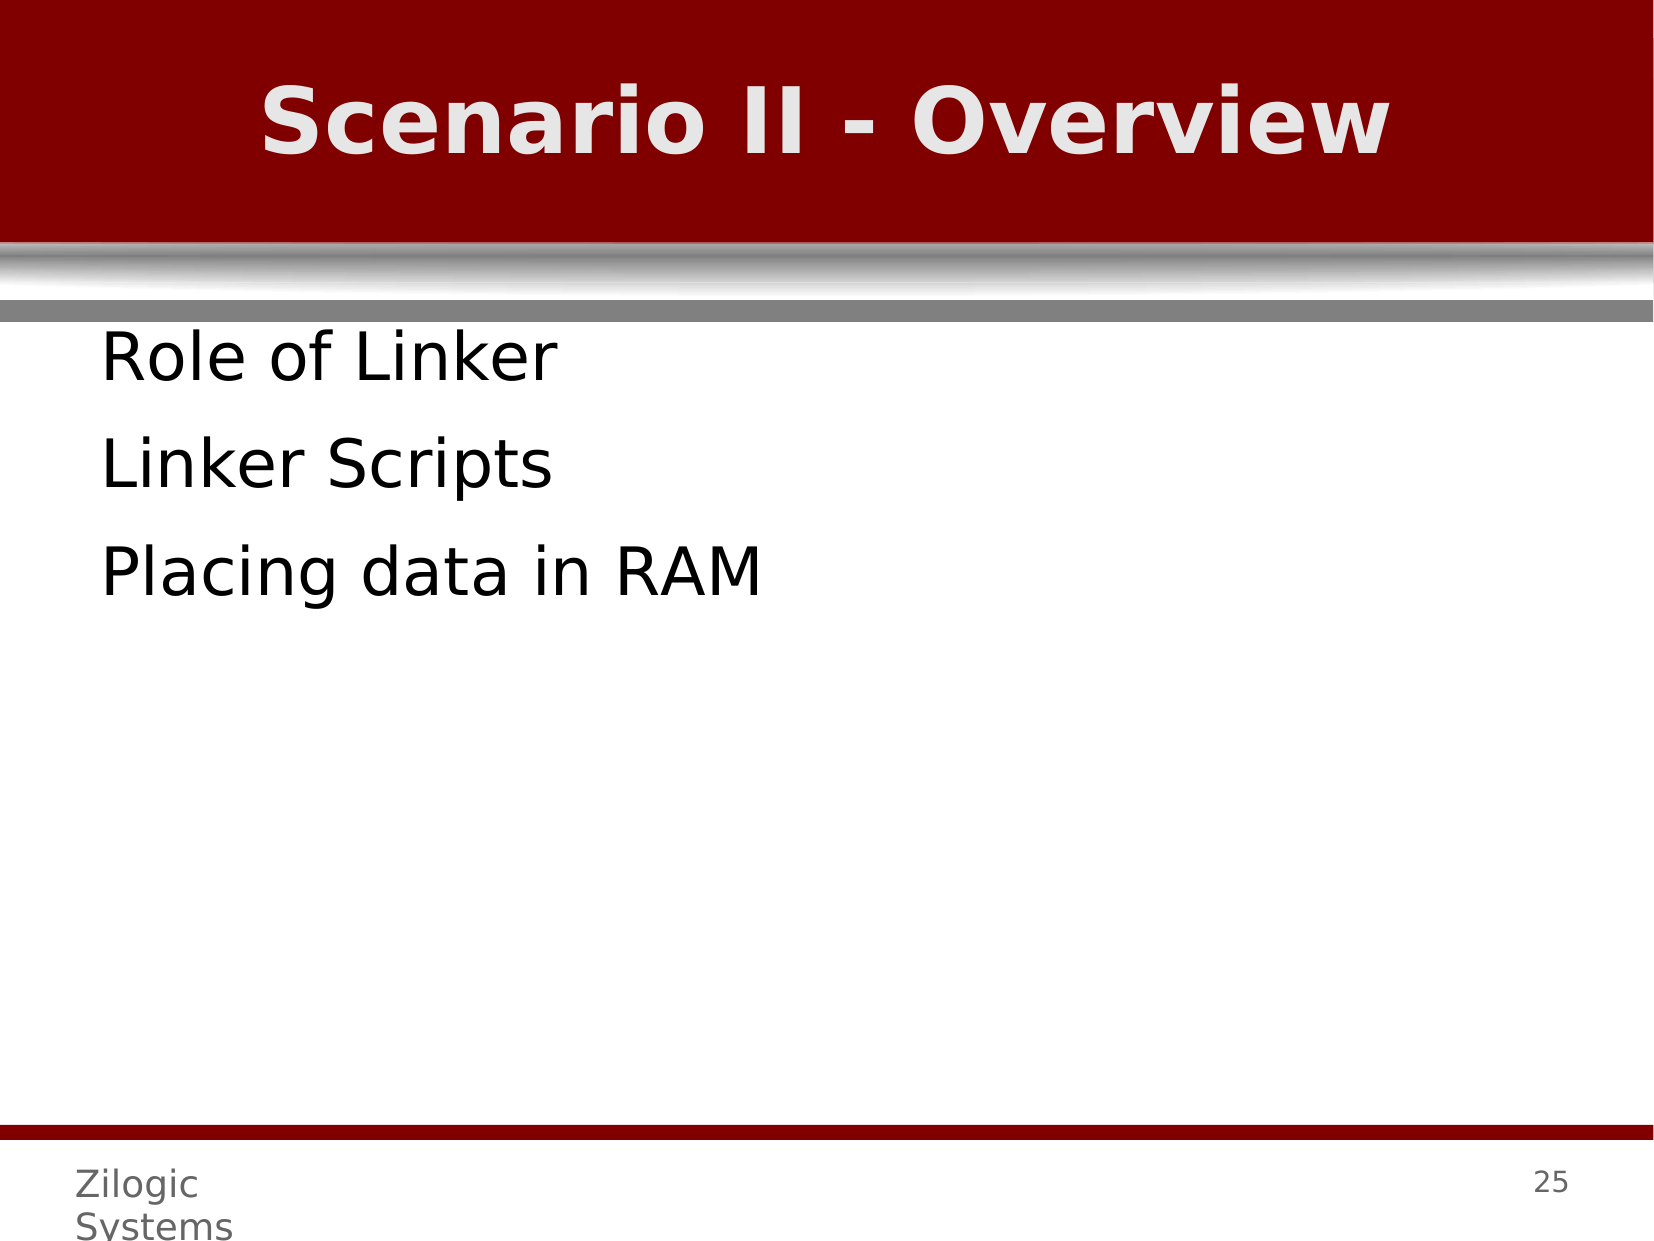

# Scenario II - Overview
Role of Linker
Linker Scripts
Placing data in RAM
25